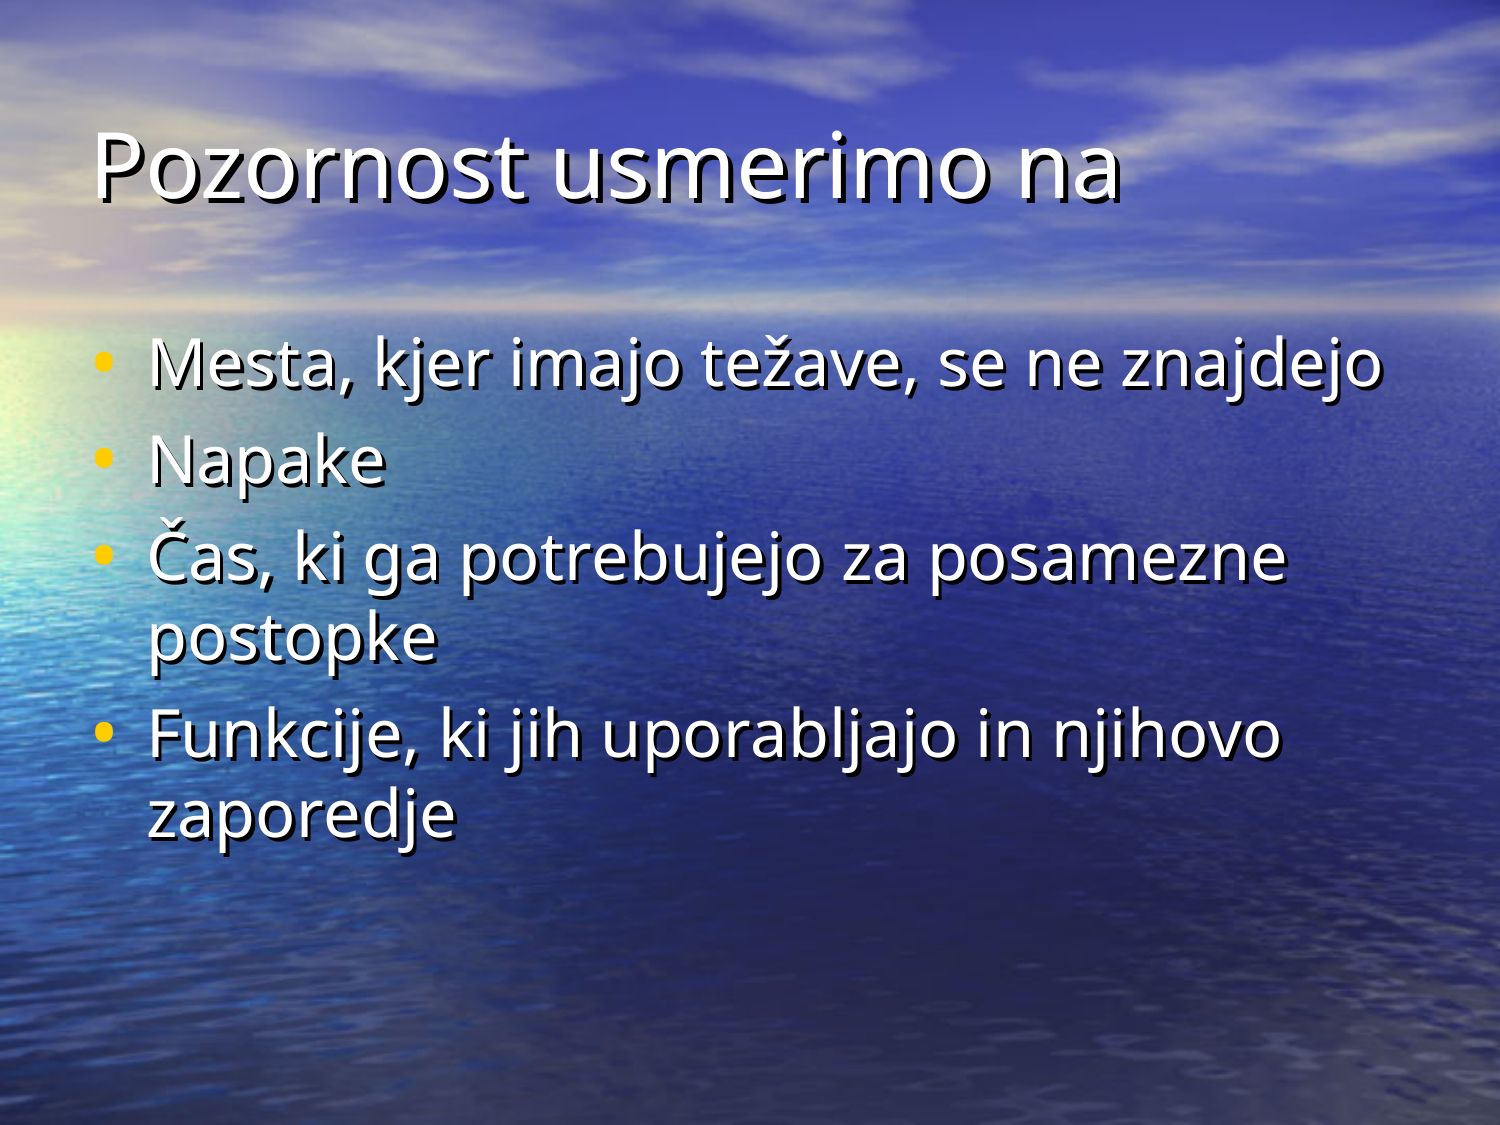

# Pozornost usmerimo na
Mesta, kjer imajo težave, se ne znajdejo
Napake
Čas, ki ga potrebujejo za posamezne postopke
Funkcije, ki jih uporabljajo in njihovo zaporedje